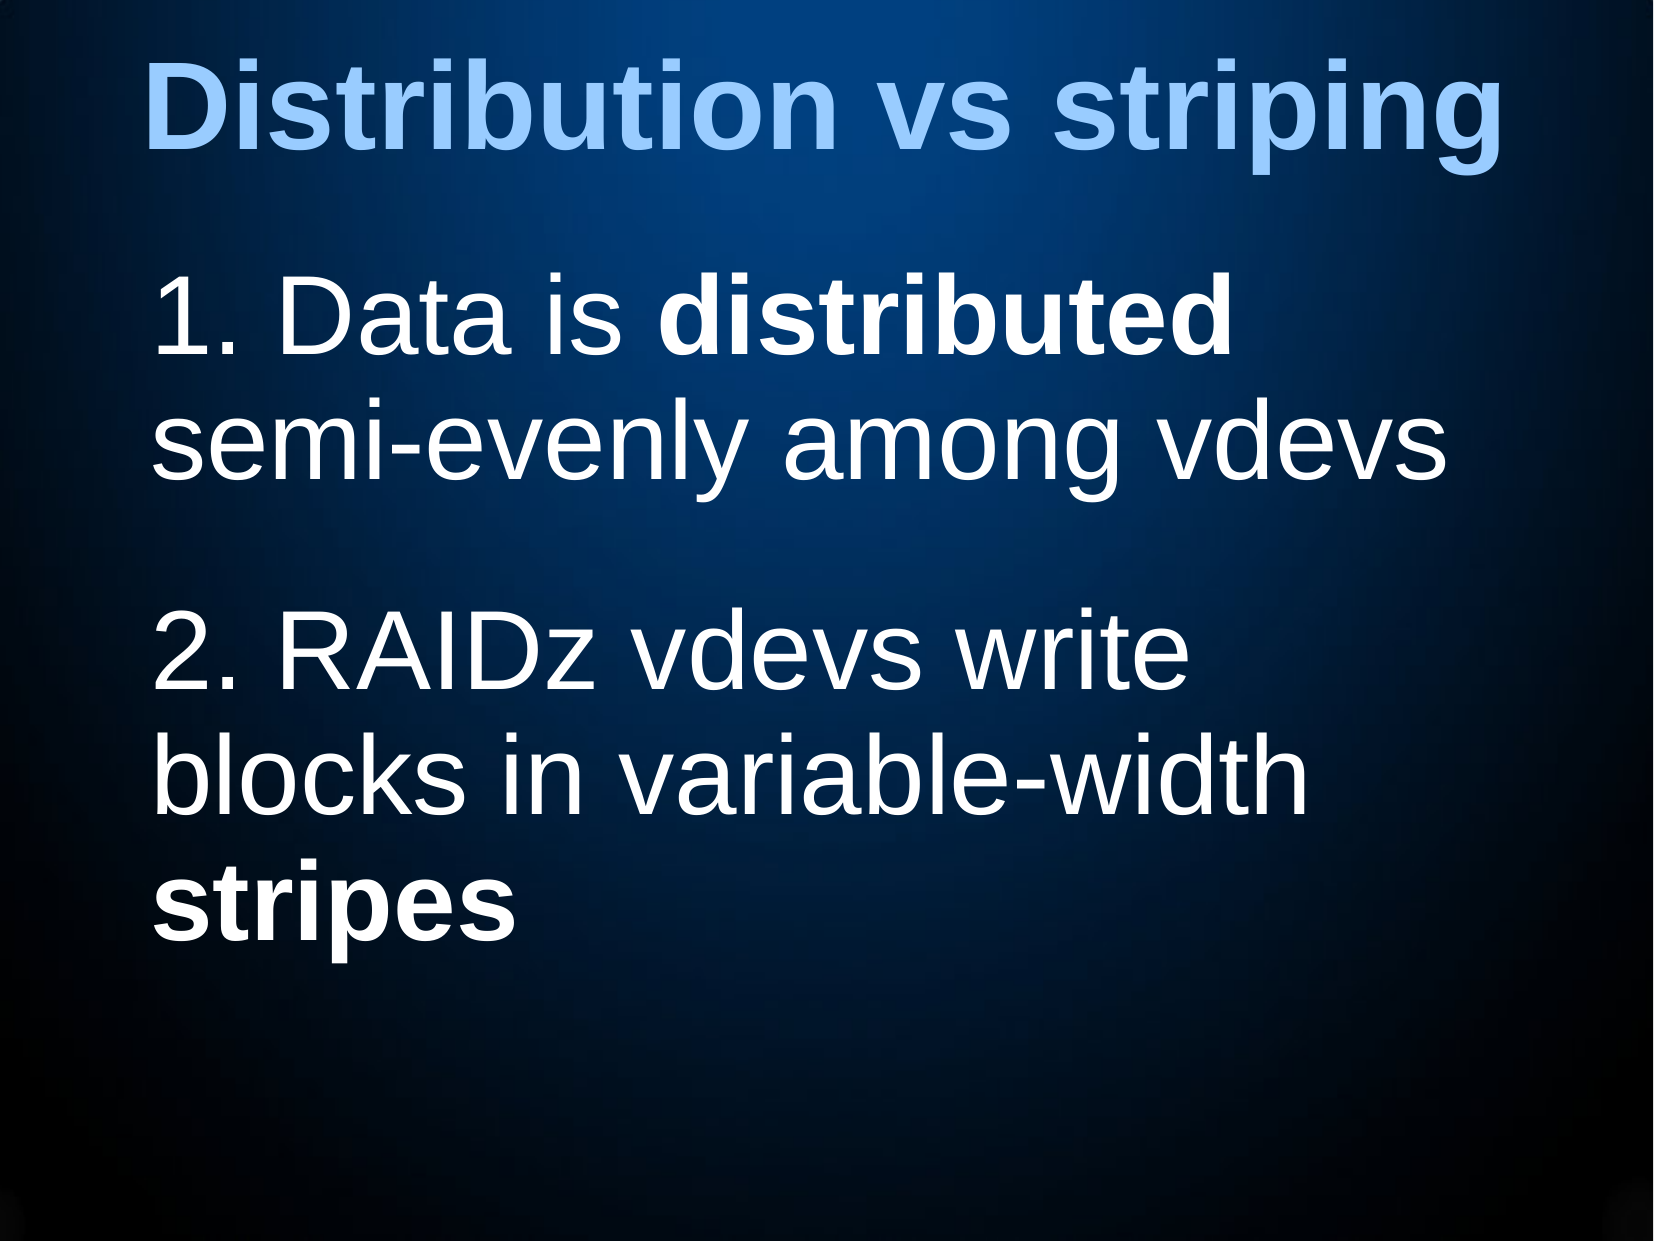

# Distribution vs striping
1. Data is distributed semi-evenly among vdevs
2. RAIDz vdevs write blocks in variable-width stripes